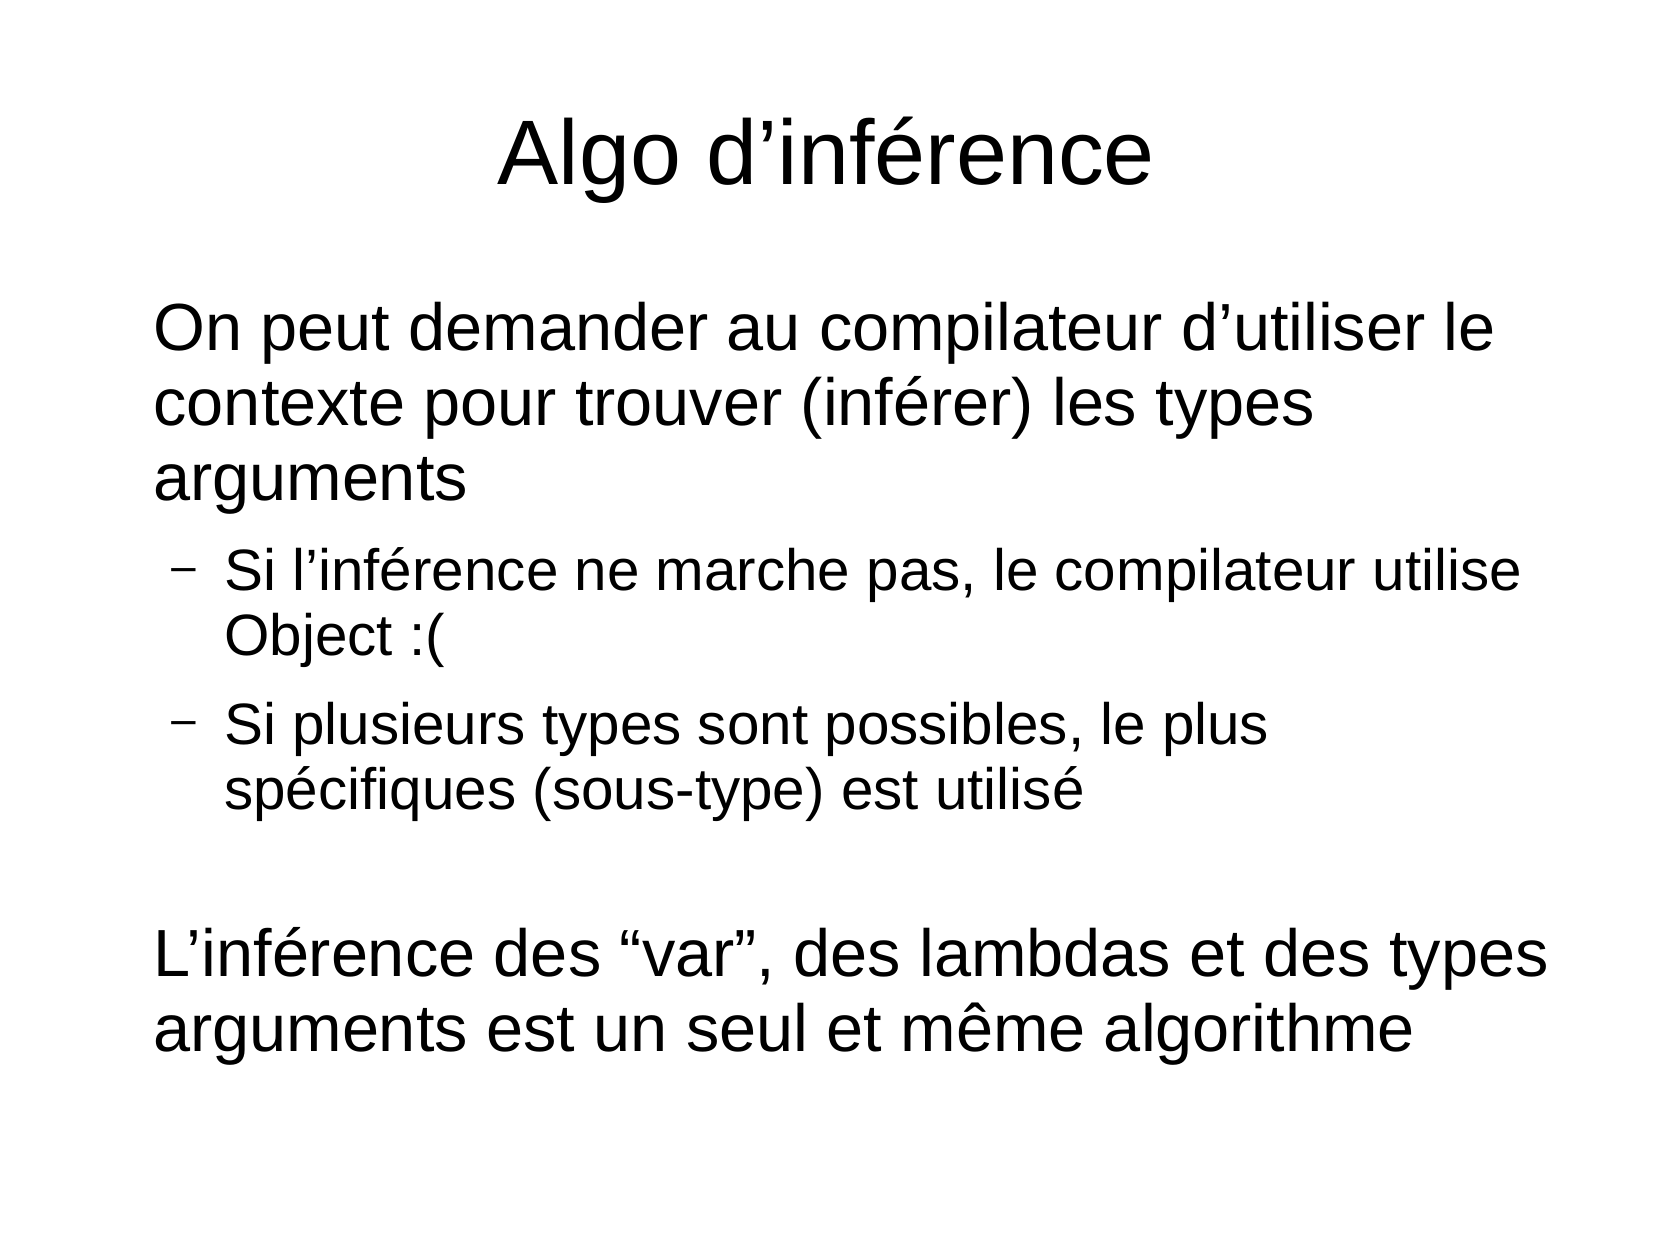

# Algo d’inférence
On peut demander au compilateur d’utiliser le contexte pour trouver (inférer) les types arguments
Si l’inférence ne marche pas, le compilateur utilise Object :(
Si plusieurs types sont possibles, le plus spécifiques (sous-type) est utilisé
L’inférence des “var”, des lambdas et des types arguments est un seul et même algorithme